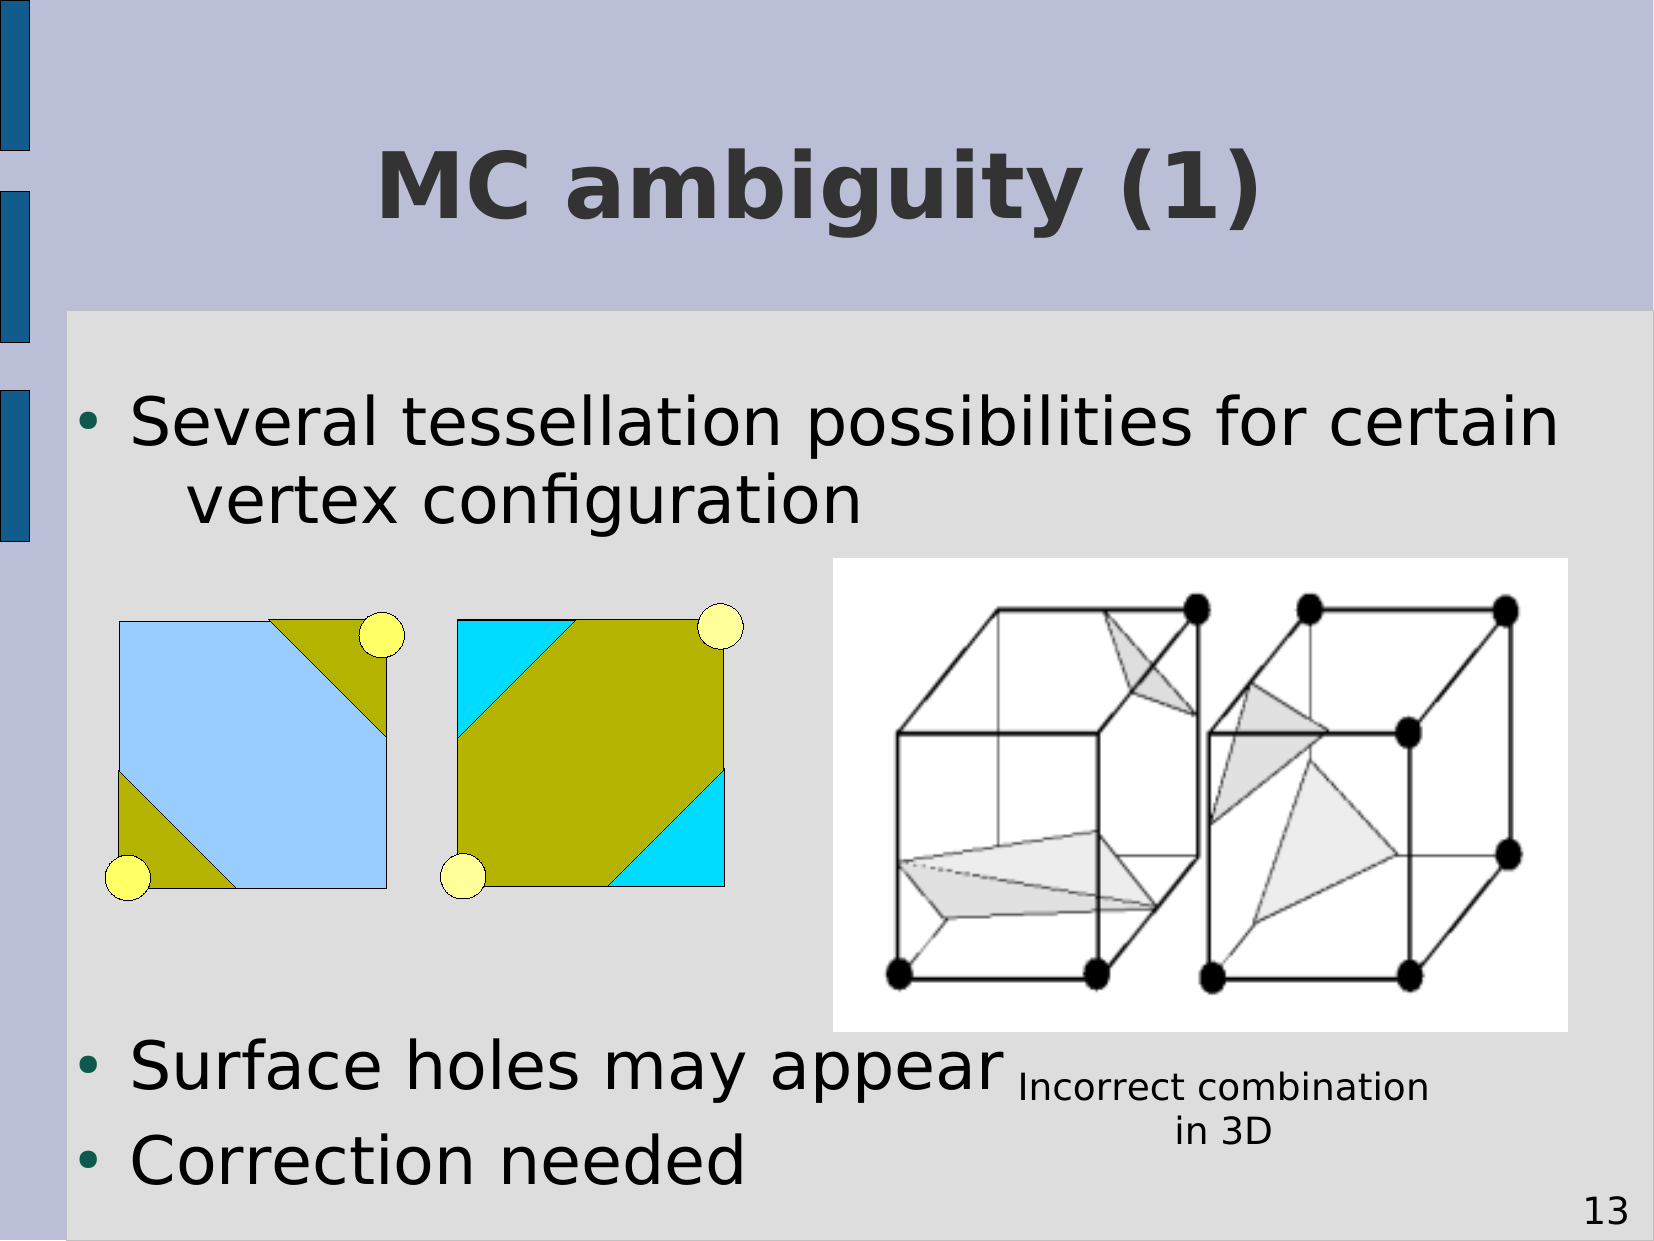

# MC ambiguity (1)
Several tessellation possibilities for certain vertex configuration
Surface holes may appear
Correction needed
Incorrect combination
in 3D